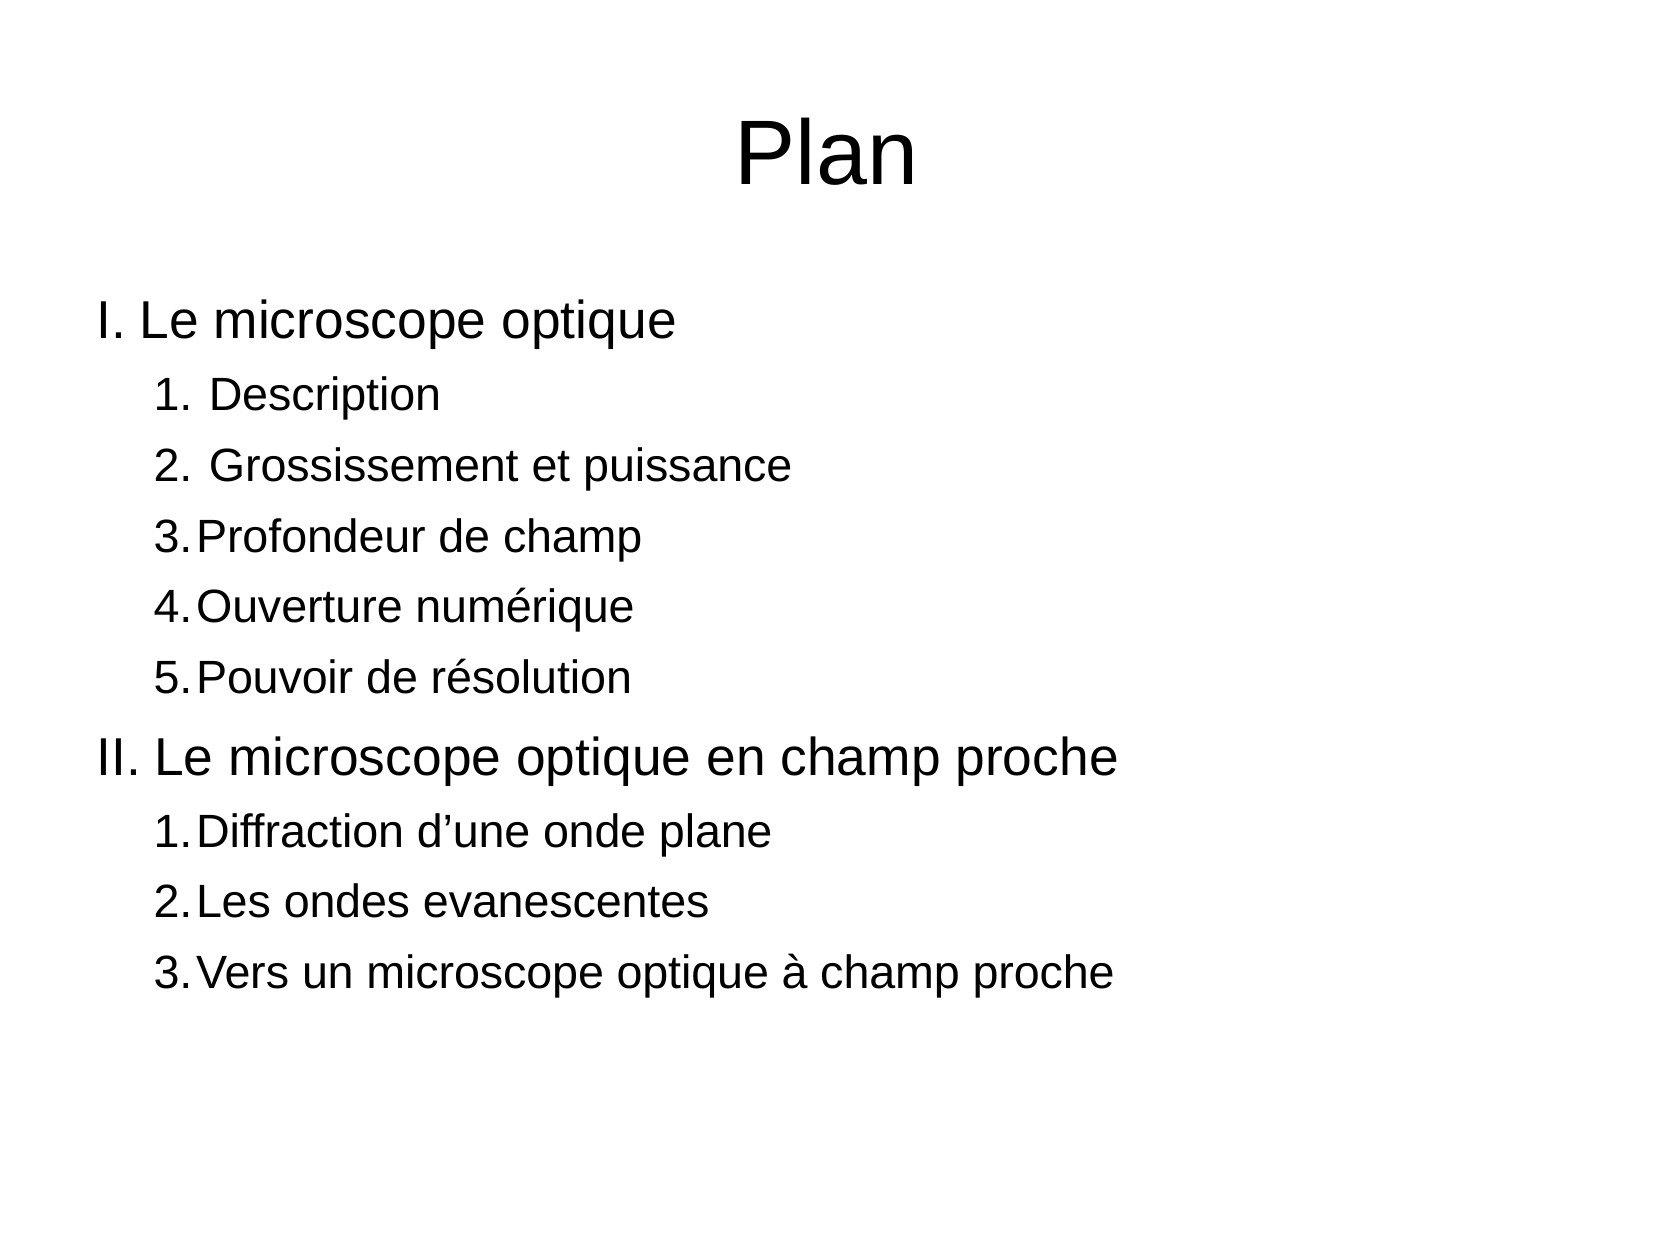

# Plan
Le microscope optique
 Description
 Grossissement et puissance
Profondeur de champ
Ouverture numérique
Pouvoir de résolution
 Le microscope optique en champ proche
Diffraction d’une onde plane
Les ondes evanescentes
Vers un microscope optique à champ proche